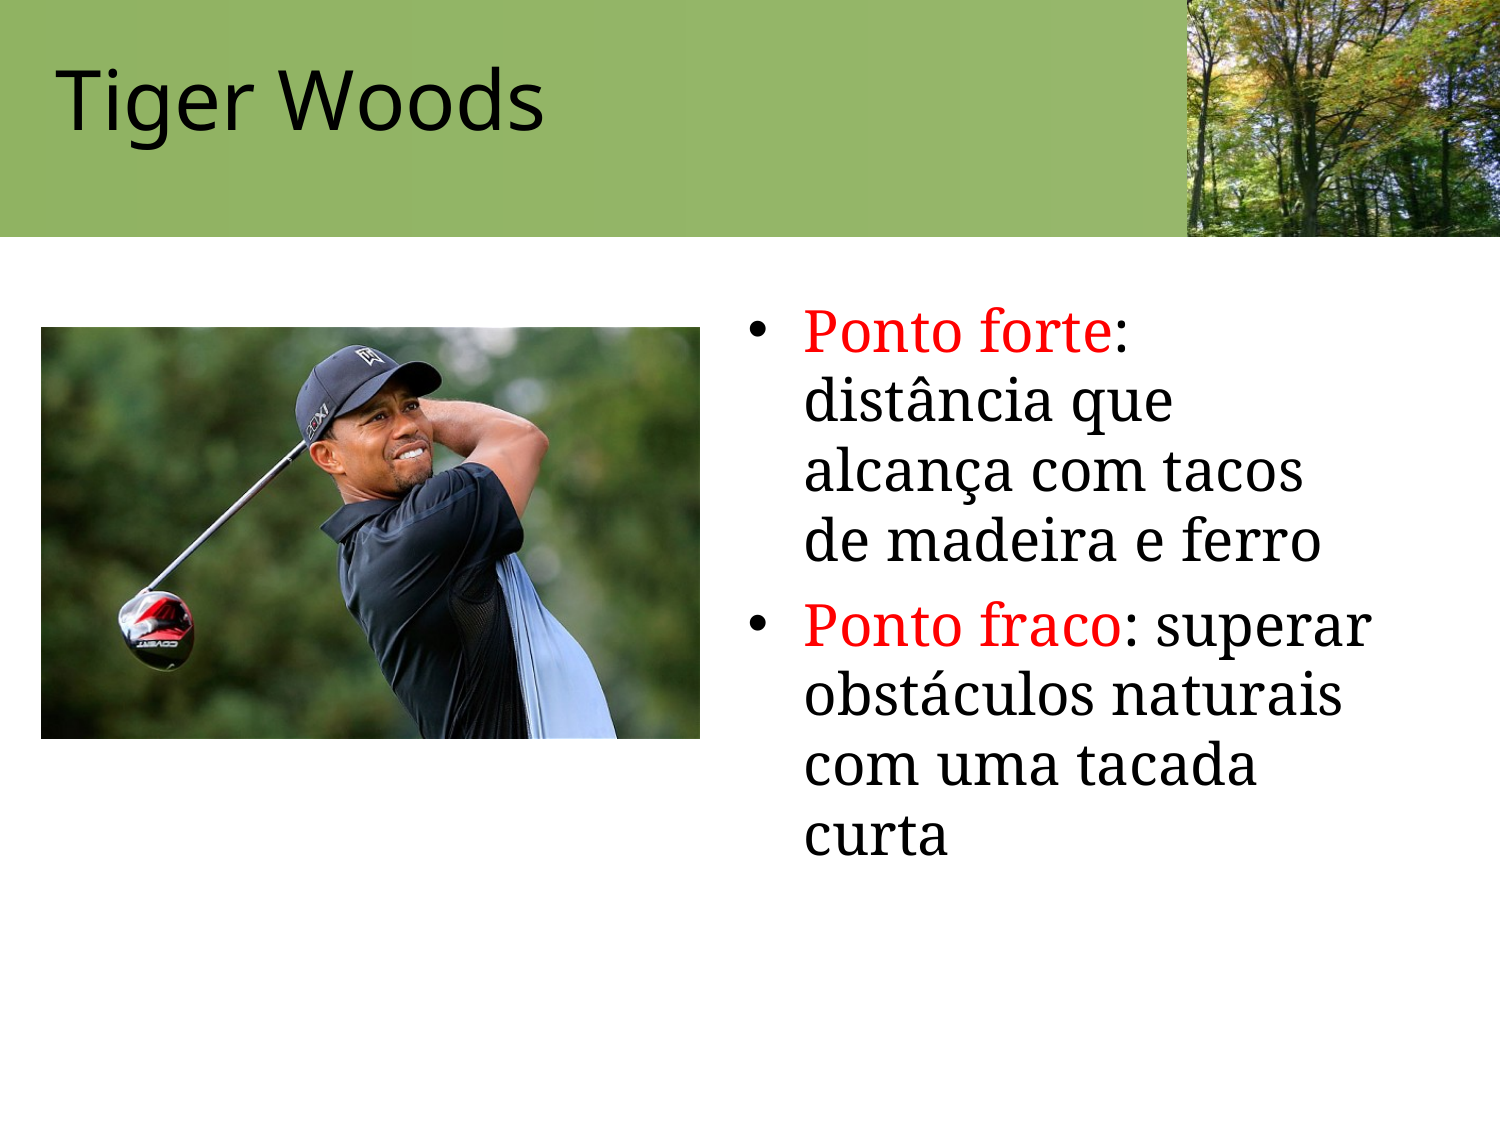

# Tiger Woods
Ponto forte: distância que alcança com tacos de madeira e ferro
Ponto fraco: superar obstáculos naturais com uma tacada curta